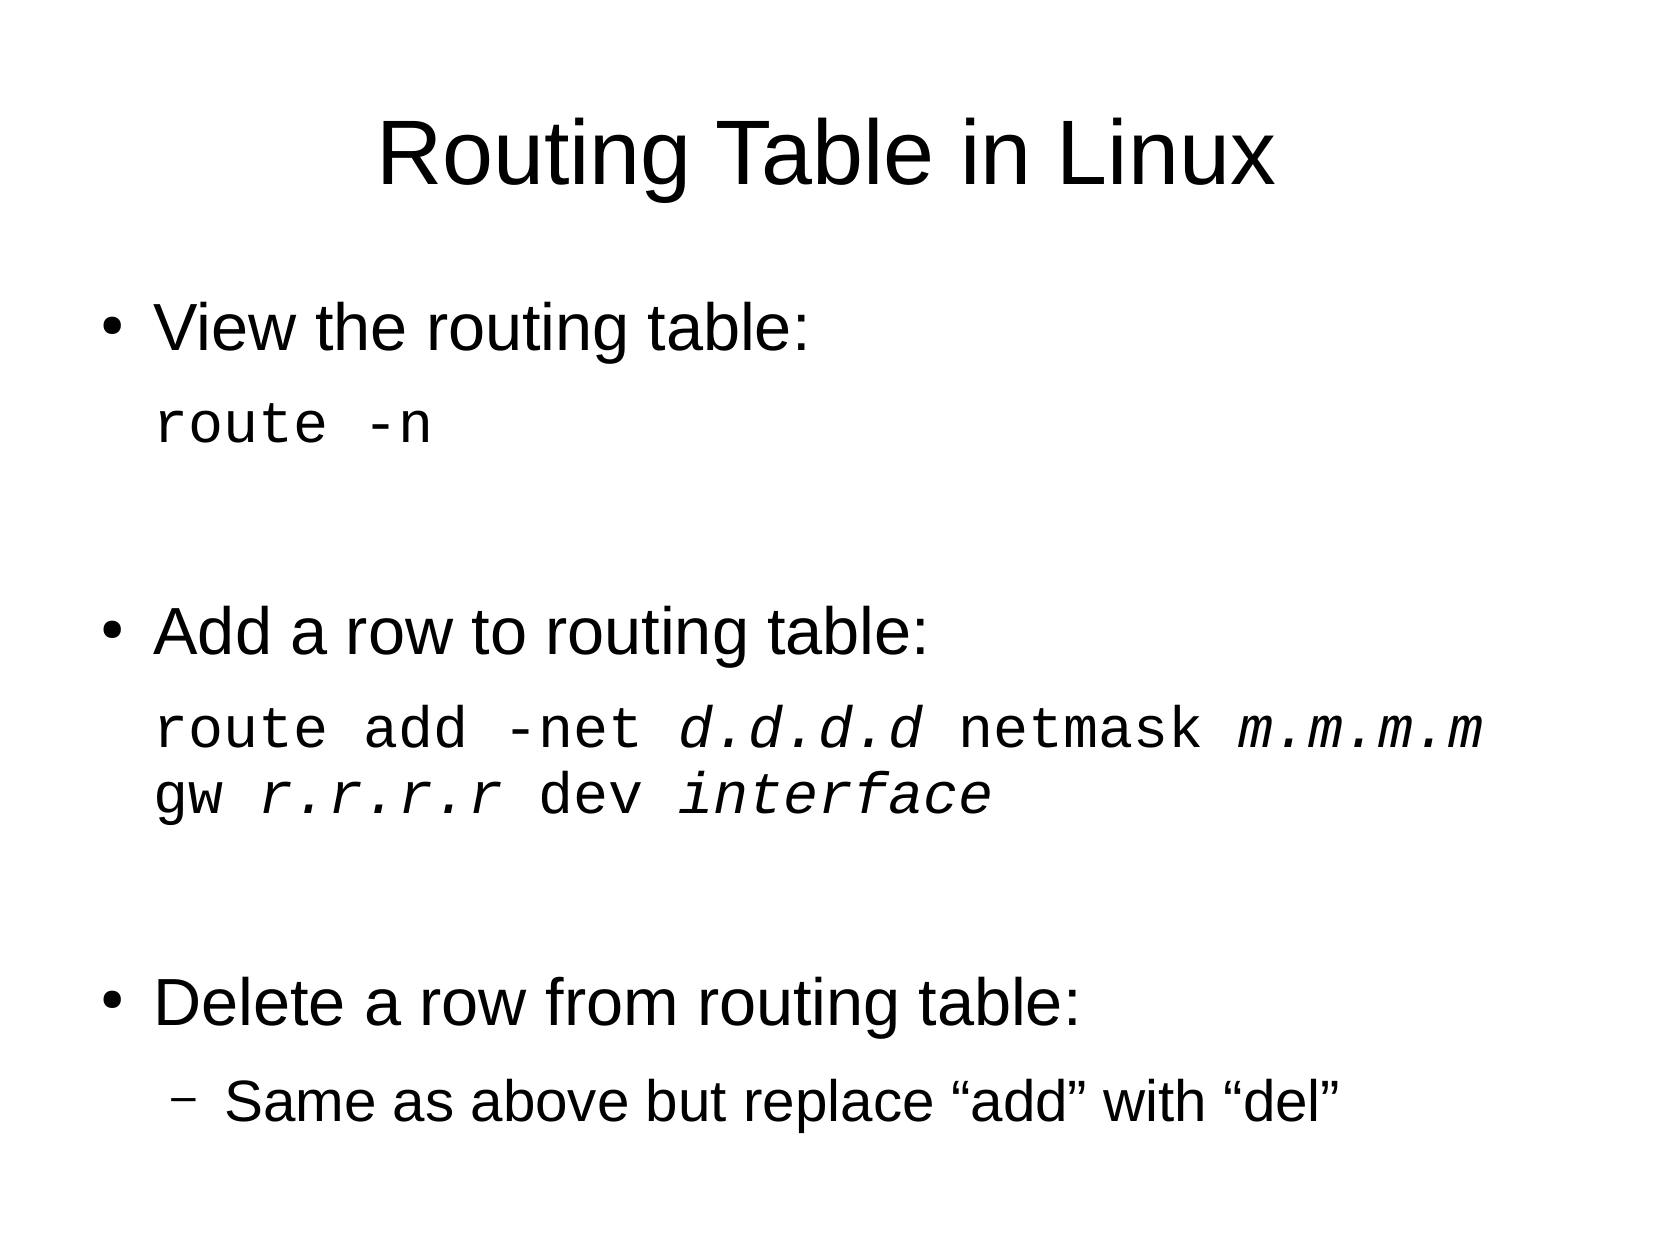

# Routing Table in Linux
View the routing table:
route -n
Add a row to routing table:
route add -net d.d.d.d netmask m.m.m.m gw r.r.r.r dev interface
Delete a row from routing table:
Same as above but replace “add” with “del”